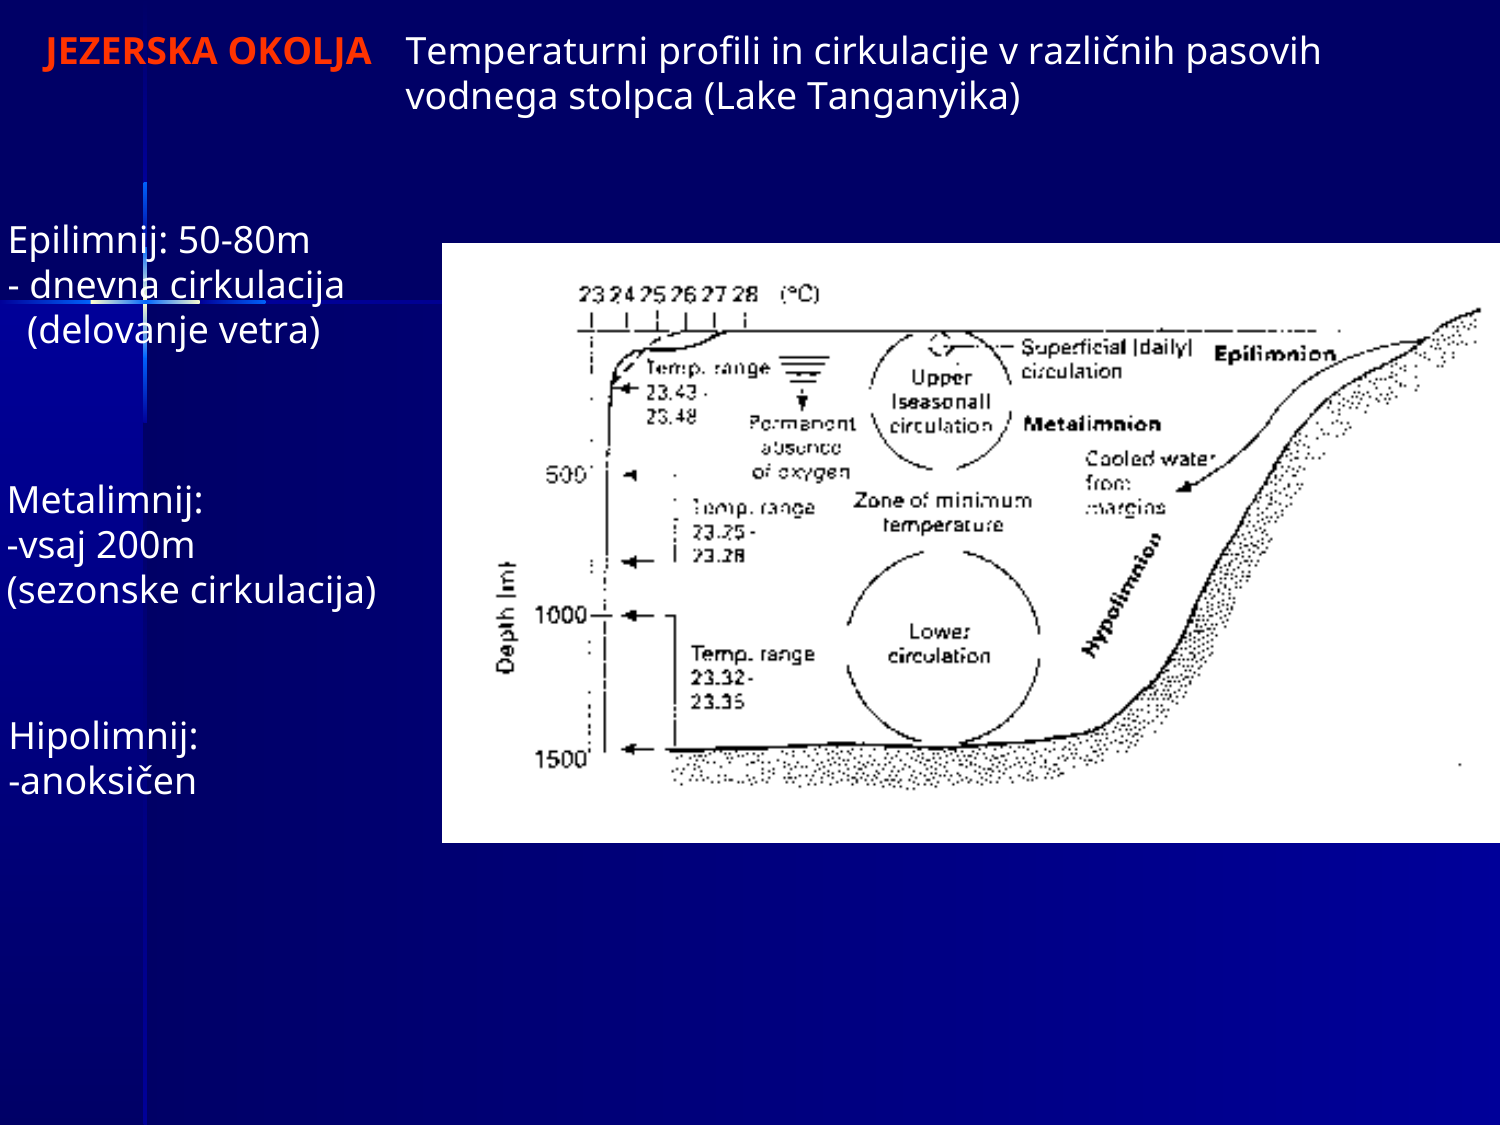

JEZERSKA OKOLJA
Temperaturni profili in cirkulacije v različnih pasovih
vodnega stolpca (Lake Tanganyika)
Epilimnij: 50-80m
- dnevna cirkulacija
 (delovanje vetra)
Metalimnij:
-vsaj 200m
(sezonske cirkulacija)
Hipolimnij:
-anoksičen